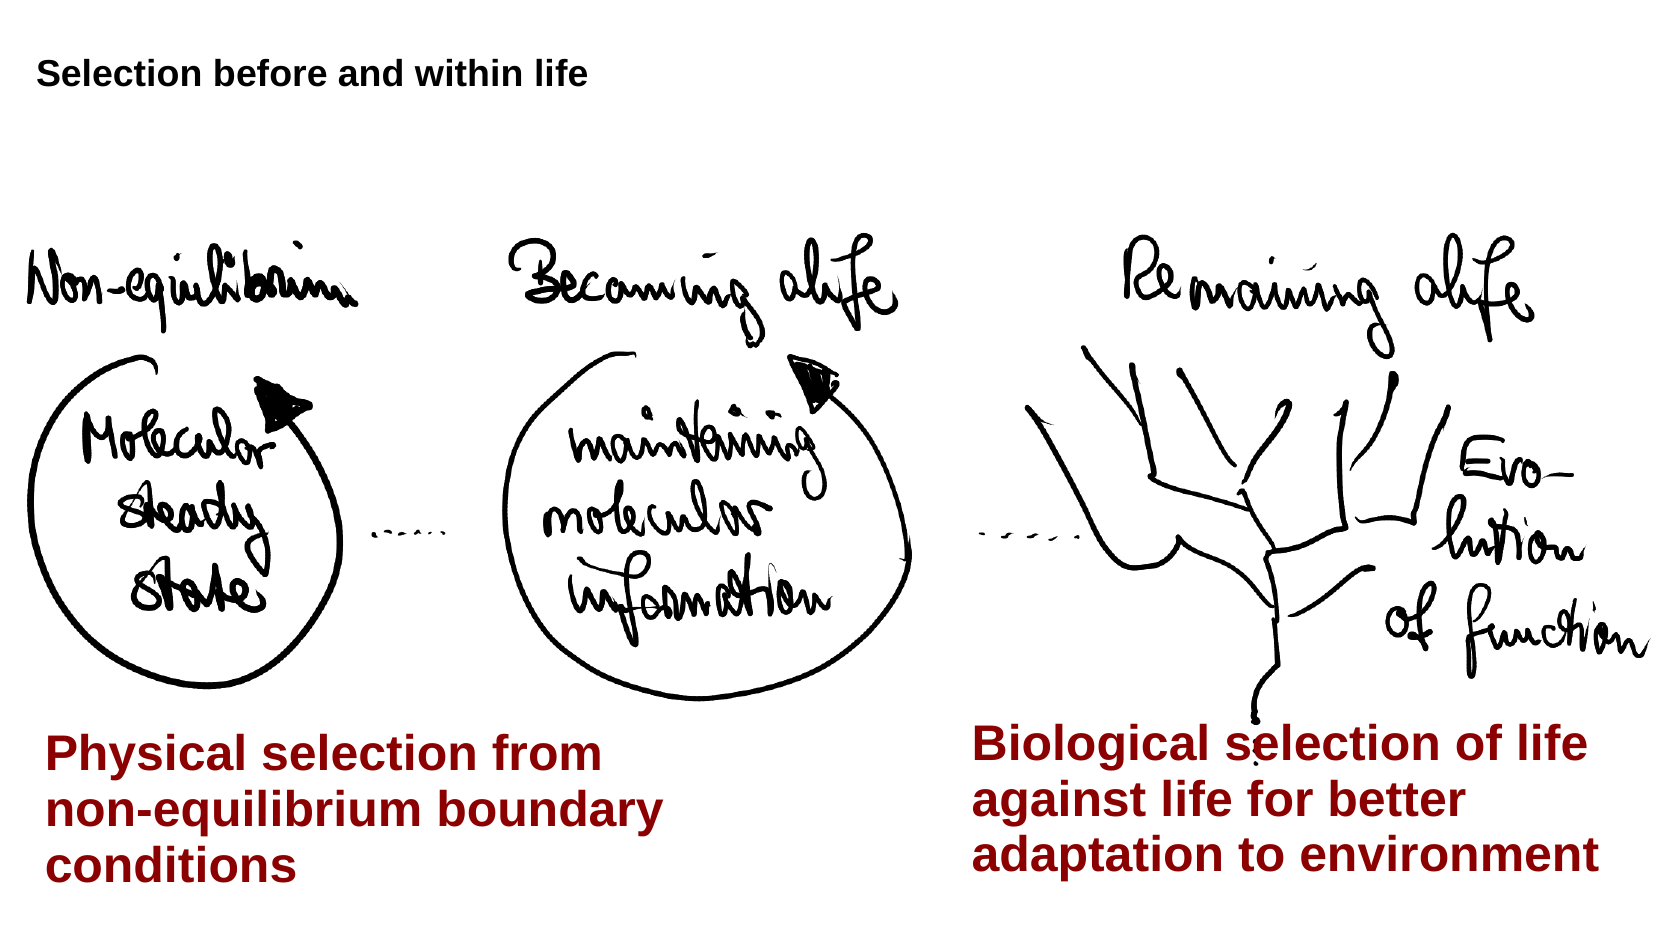

Selection before and within life
Biological selection of life against life for better adaptation to environment
Physical selection from non-equilibrium boundary conditions